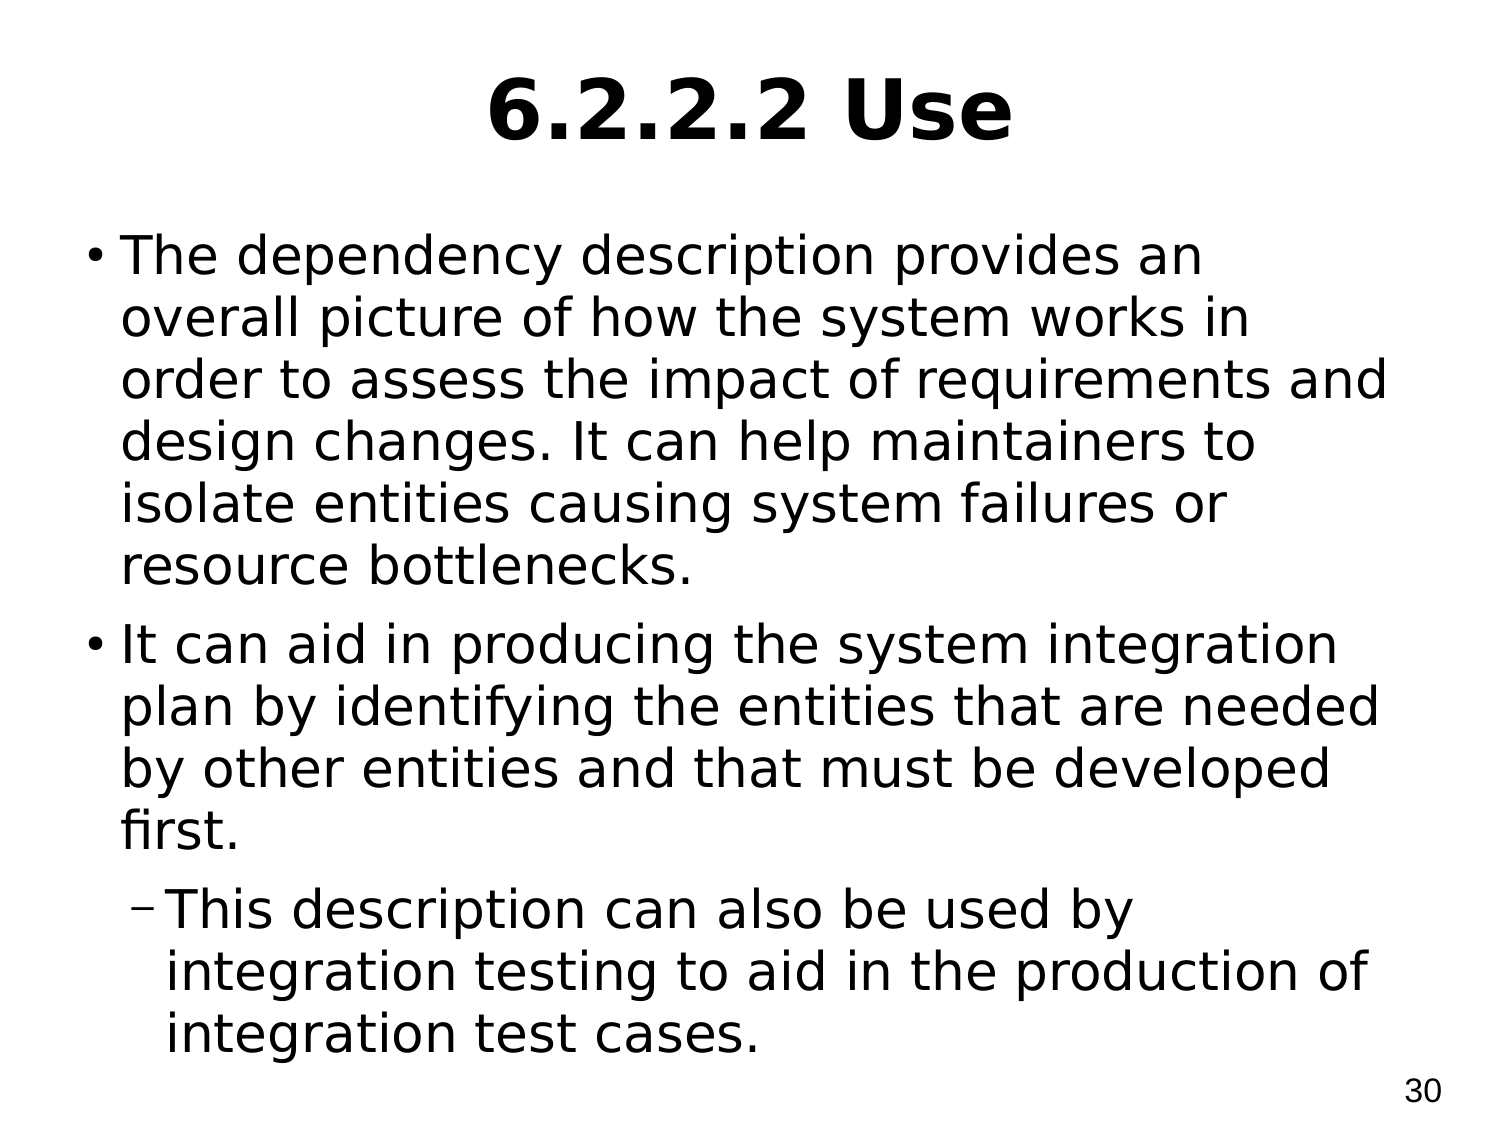

# 6.2.2.2 Use
The dependency description provides an overall picture of how the system works in order to assess the impact of requirements and design changes. It can help maintainers to isolate entities causing system failures or resource bottlenecks.
It can aid in producing the system integration plan by identifying the entities that are needed by other entities and that must be developed first.
This description can also be used by integration testing to aid in the production of integration test cases.